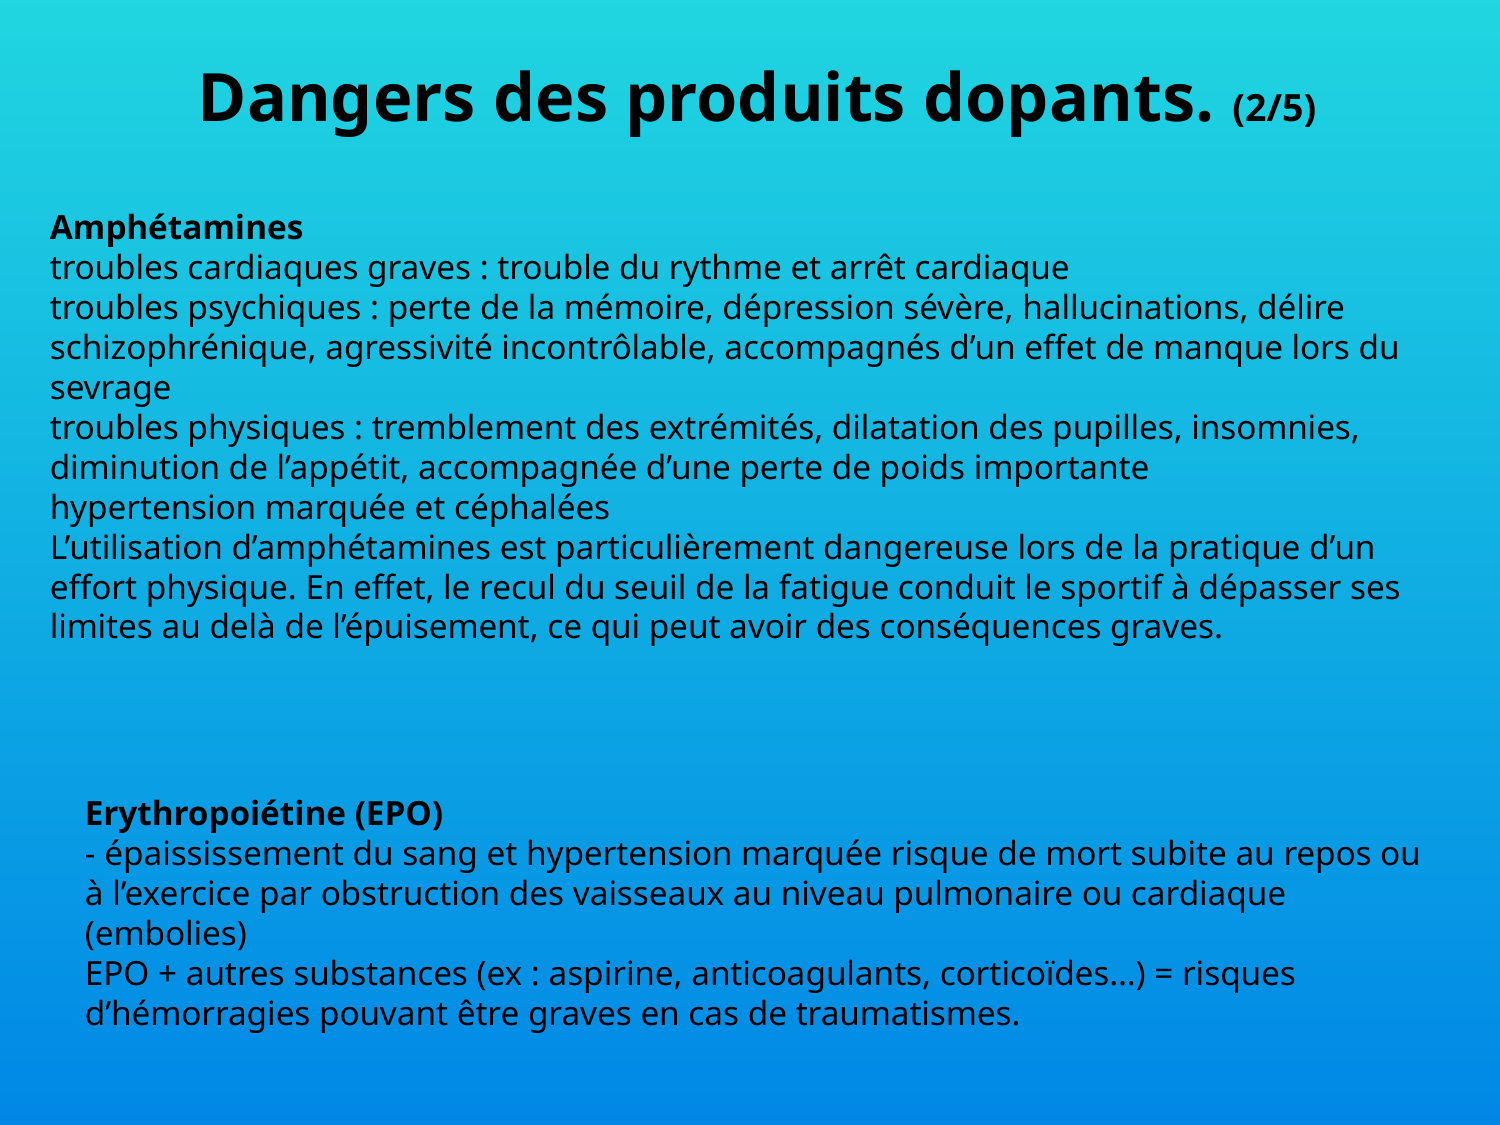

# Dangers des produits dopants. (2/5)
Amphétamines
troubles cardiaques graves : trouble du rythme et arrêt cardiaque
troubles psychiques : perte de la mémoire, dépression sévère, hallucinations, délire schizophrénique, agressivité incontrôlable, accompagnés d’un effet de manque lors du sevrage
troubles physiques : tremblement des extrémités, dilatation des pupilles, insomnies, diminution de l’appétit, accompagnée d’une perte de poids importante
hypertension marquée et céphalées
L’utilisation d’amphétamines est particulièrement dangereuse lors de la pratique d’un effort physique. En effet, le recul du seuil de la fatigue conduit le sportif à dépasser ses limites au delà de l’épuisement, ce qui peut avoir des conséquences graves.
Erythropoiétine (EPO)
- épaississement du sang et hypertension marquée risque de mort subite au repos ou à l’exercice par obstruction des vaisseaux au niveau pulmonaire ou cardiaque (embolies) 
EPO + autres substances (ex : aspirine, anticoagulants, corticoïdes…) = risques d’hémorragies pouvant être graves en cas de traumatismes.